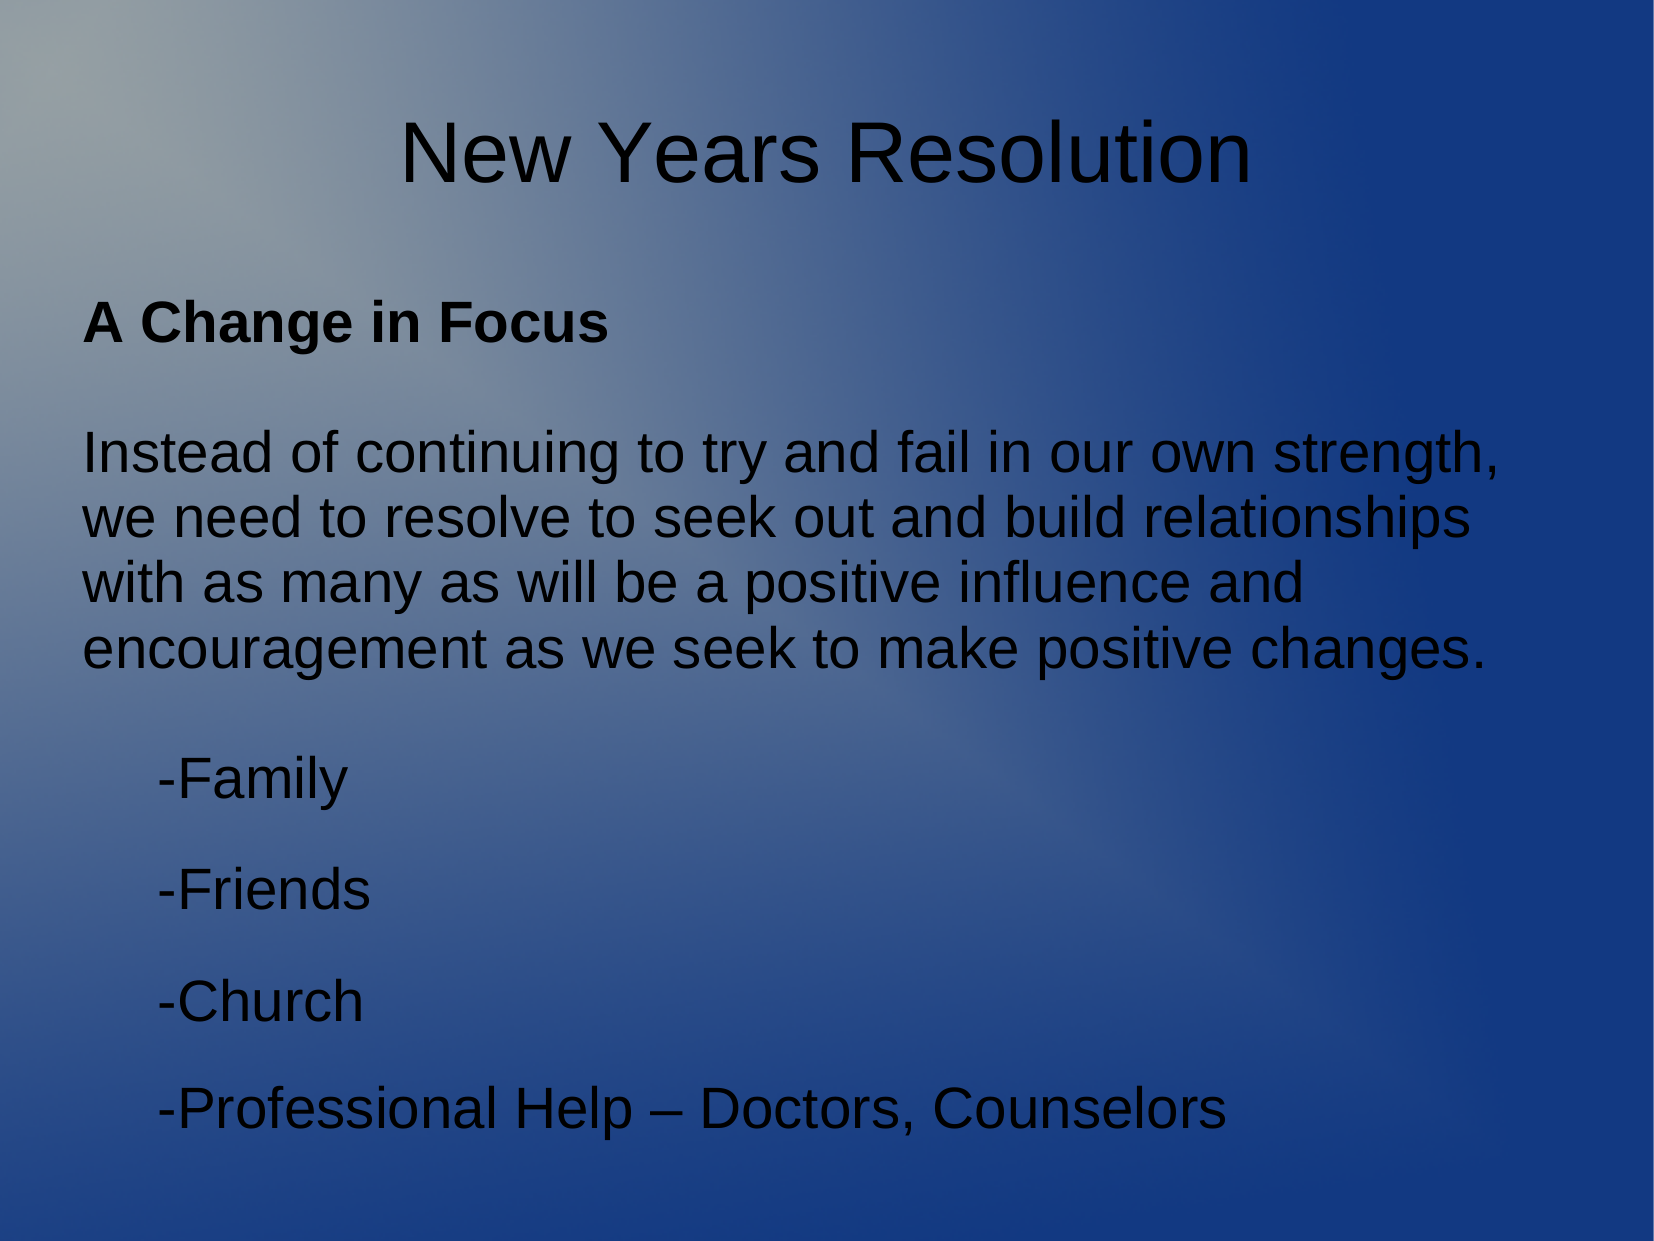

# New Years Resolution
A Change in Focus
Instead of continuing to try and fail in our own strength, we need to resolve to seek out and build relationships with as many as will be a positive influence and encouragement as we seek to make positive changes.
	-Family
	-Friends
	-Church
	-Professional Help – Doctors, Counselors